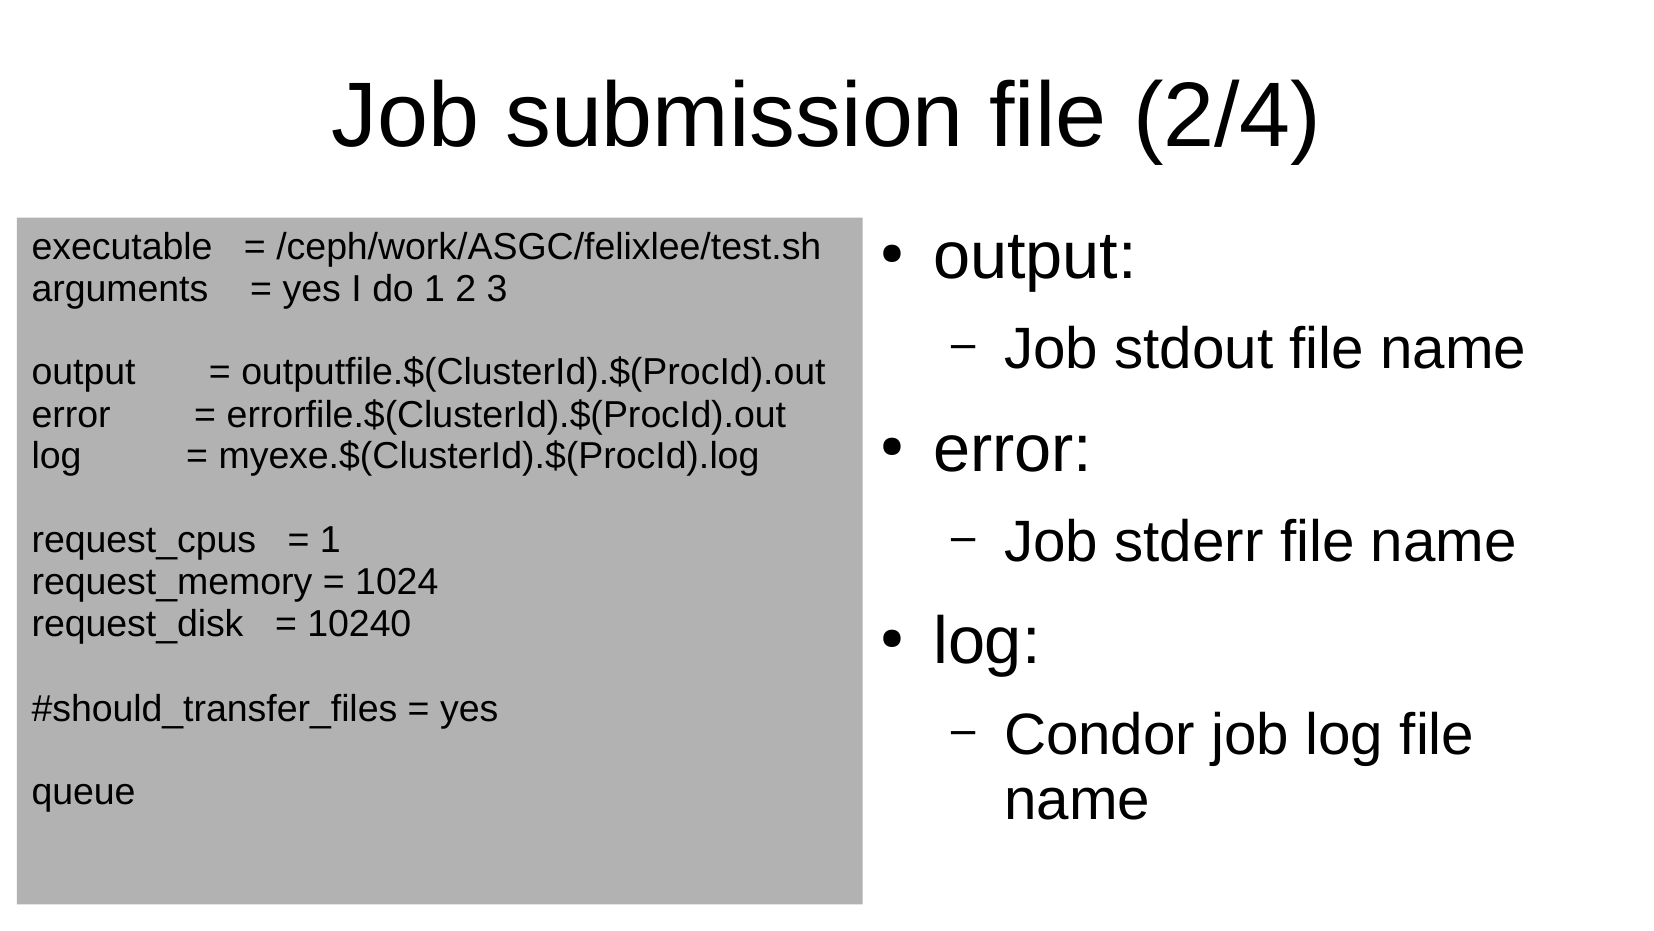

# Job submission file (2/4)
output:
Job stdout file name
error:
Job stderr file name
log:
Condor job log file name
executable = /ceph/work/ASGC/felixlee/test.sh
arguments = yes I do 1 2 3
output = outputfile.$(ClusterId).$(ProcId).out
error = errorfile.$(ClusterId).$(ProcId).out
log = myexe.$(ClusterId).$(ProcId).log
request_cpus = 1
request_memory = 1024
request_disk = 10240
#should_transfer_files = yes
queue